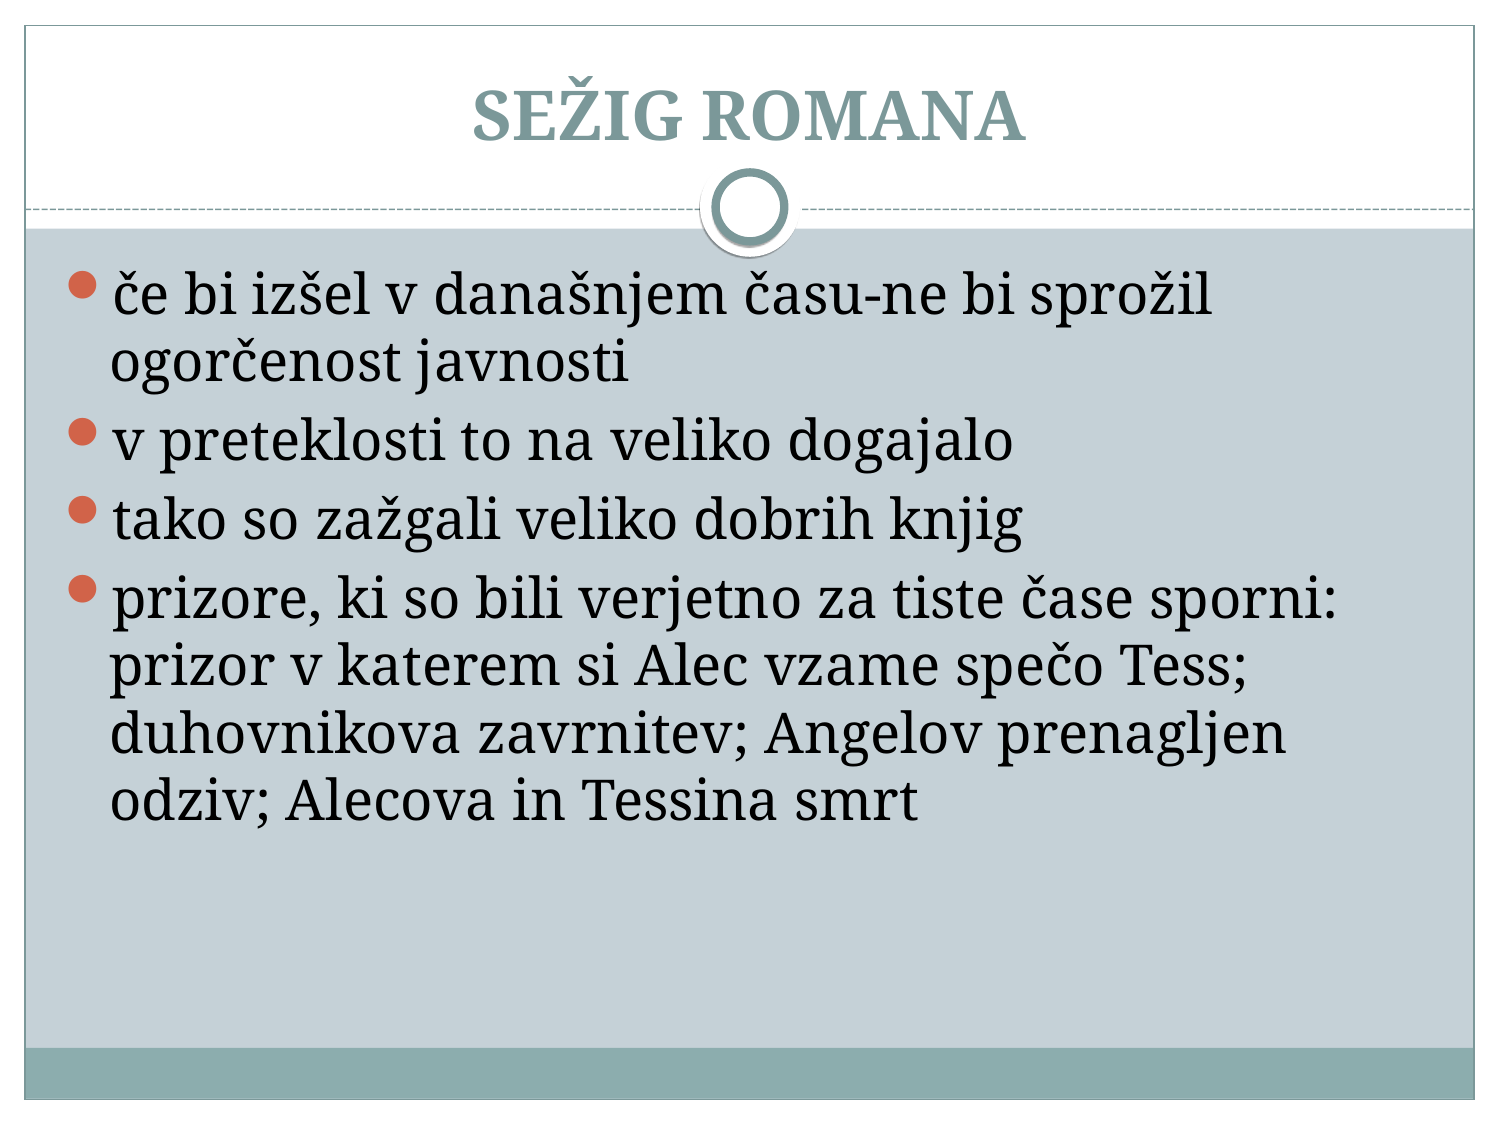

# SEŽIG ROMANA
če bi izšel v današnjem času-ne bi sprožil ogorčenost javnosti
v preteklosti to na veliko dogajalo
tako so zažgali veliko dobrih knjig
prizore, ki so bili verjetno za tiste čase sporni: prizor v katerem si Alec vzame spečo Tess; duhovnikova zavrnitev; Angelov prenagljen odziv; Alecova in Tessina smrt